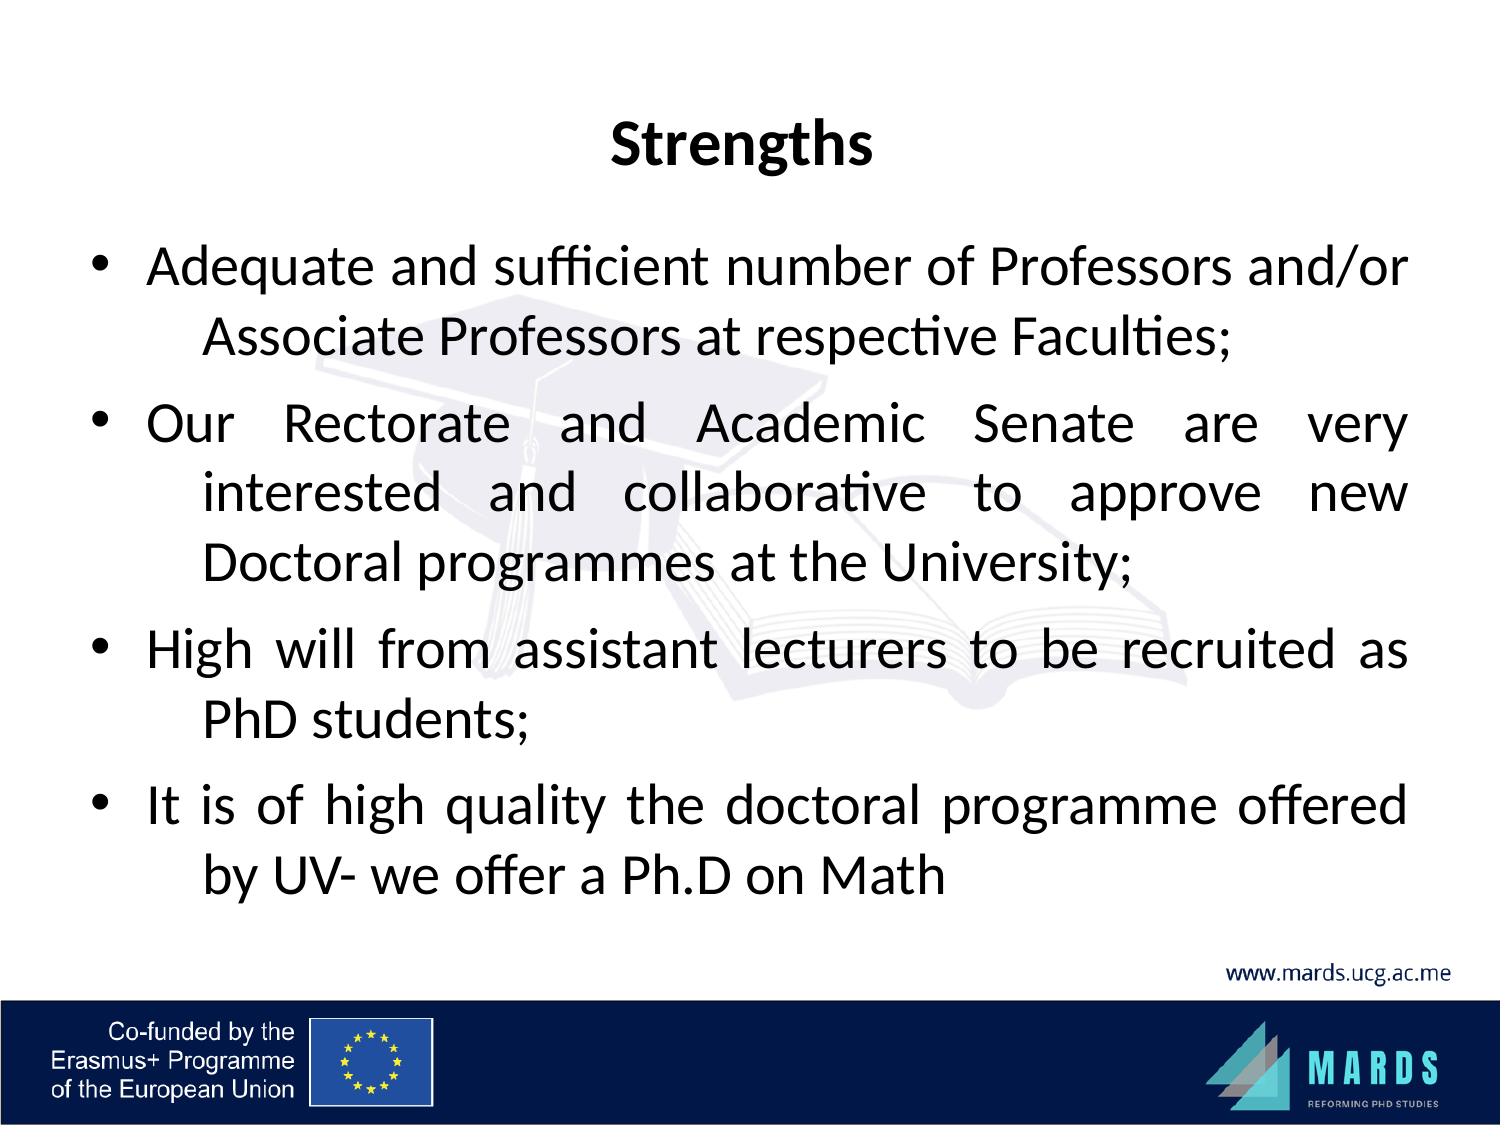

# Strengths
Adequate and sufficient number of Professors and/or Associate Professors at respective Faculties;
Our Rectorate and Academic Senate are very interested and collaborative to approve new Doctoral programmes at the University;
High will from assistant lecturers to be recruited as PhD students;
It is of high quality the doctoral programme offered by UV- we offer a Ph.D on Math